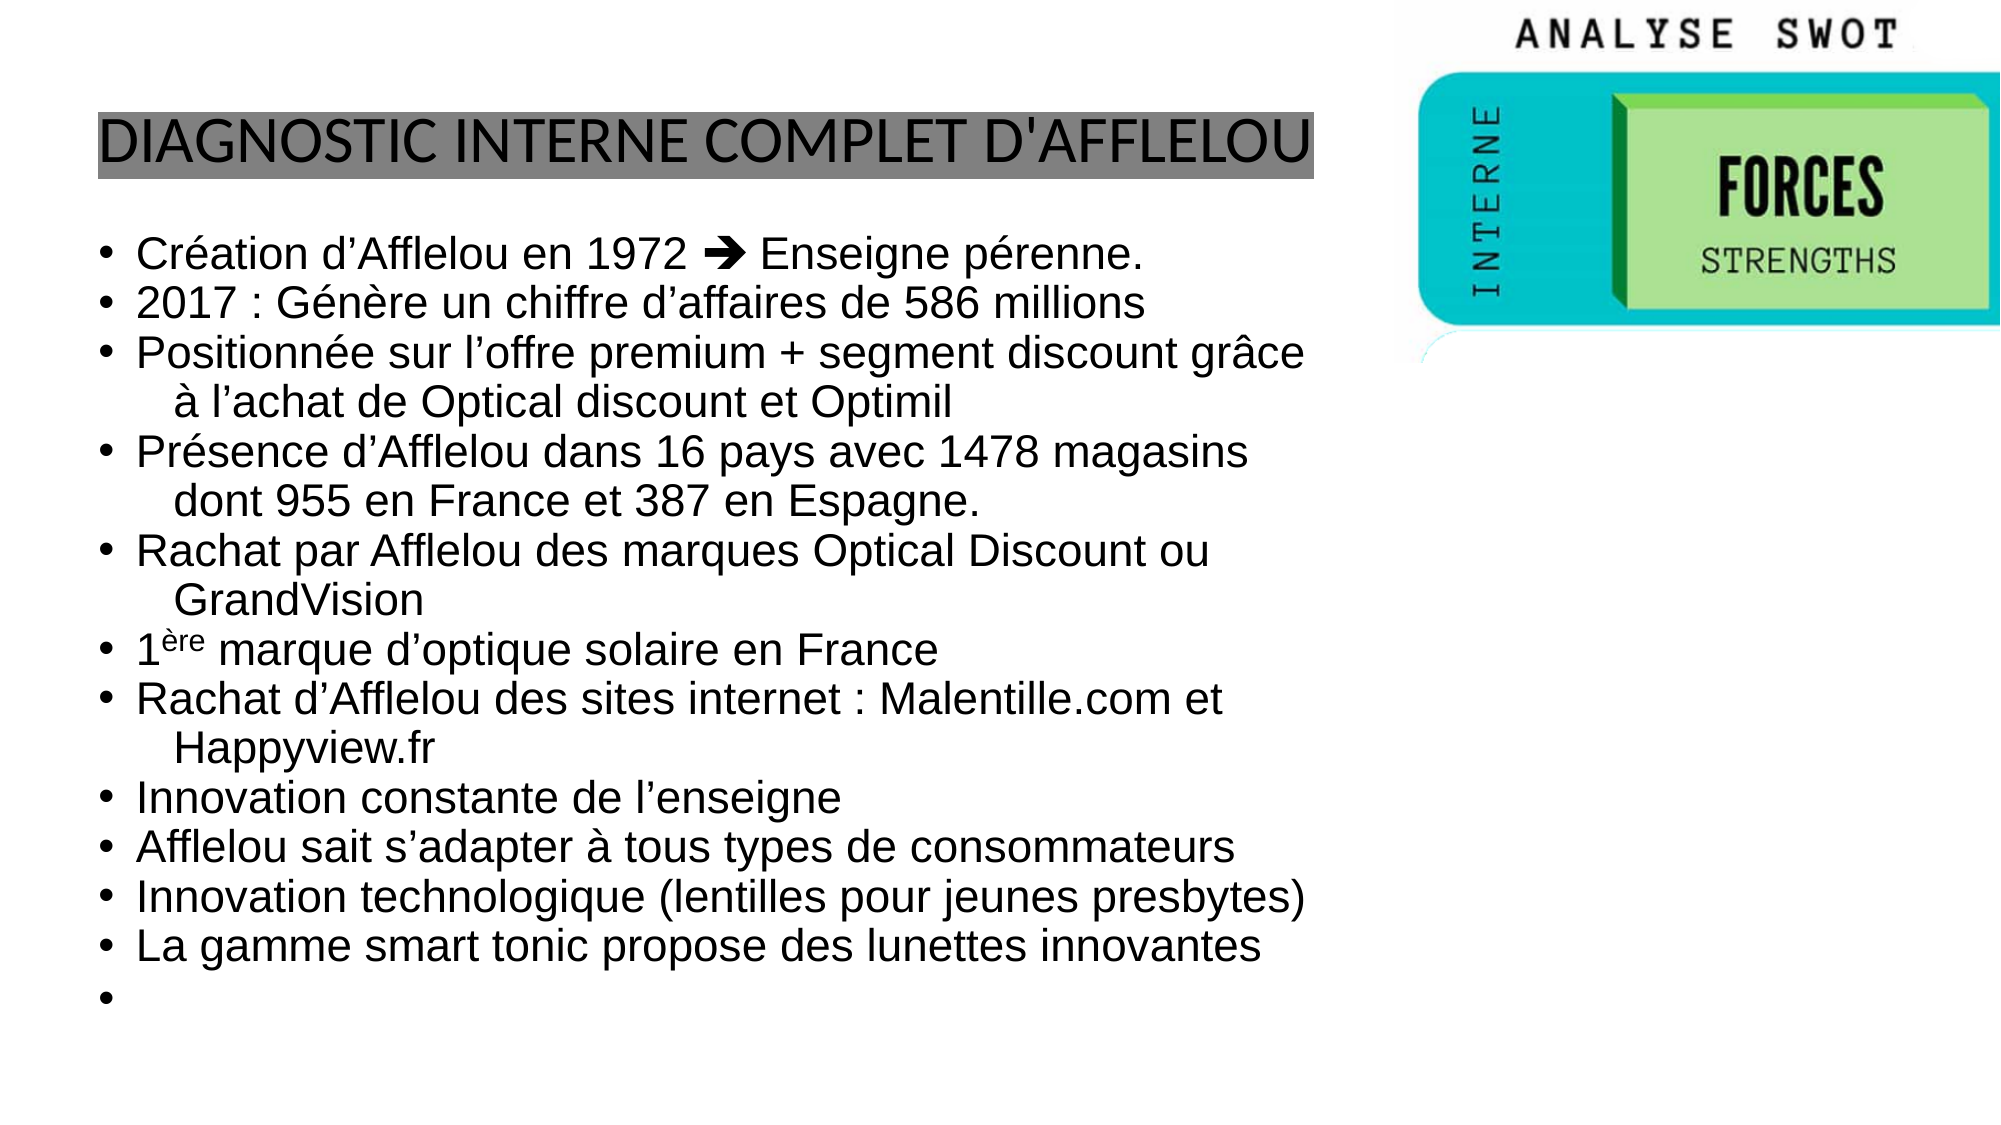

Diagnostic interne complet d'Afflelou
# Création d’Afflelou en 1972  Enseigne pérenne.
2017 : Génère un chiffre d’affaires de 586 millions
Positionnée sur l’offre premium + segment discount grâce à l’achat de Optical discount et Optimil
Présence d’Afflelou dans 16 pays avec 1478 magasins dont 955 en France et 387 en Espagne.
Rachat par Afflelou des marques Optical Discount ou GrandVision
1ère marque d’optique solaire en France
Rachat d’Afflelou des sites internet : Malentille.com et Happyview.fr
Innovation constante de l’enseigne
Afflelou sait s’adapter à tous types de consommateurs
Innovation technologique (lentilles pour jeunes presbytes)
La gamme smart tonic propose des lunettes innovantes